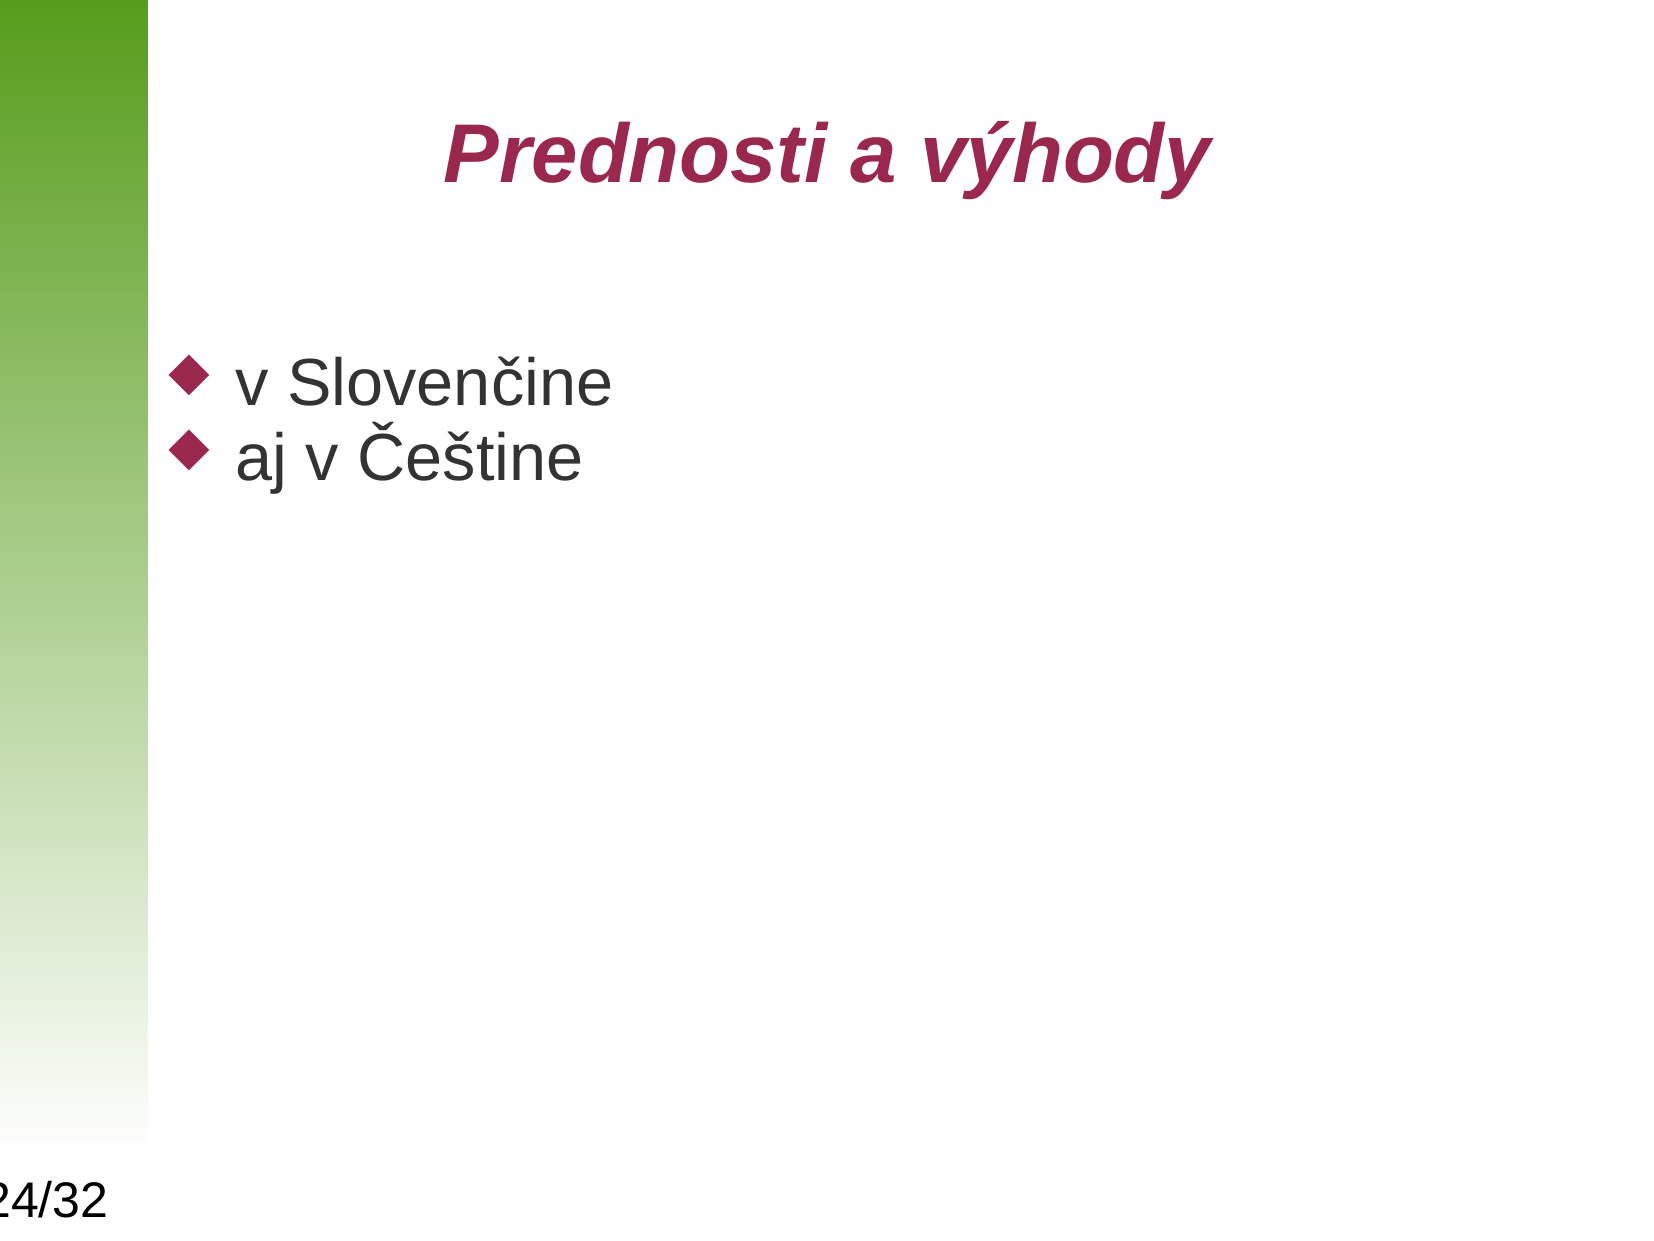

# Prednosti a výhody
v Slovenčine
aj v Češtine